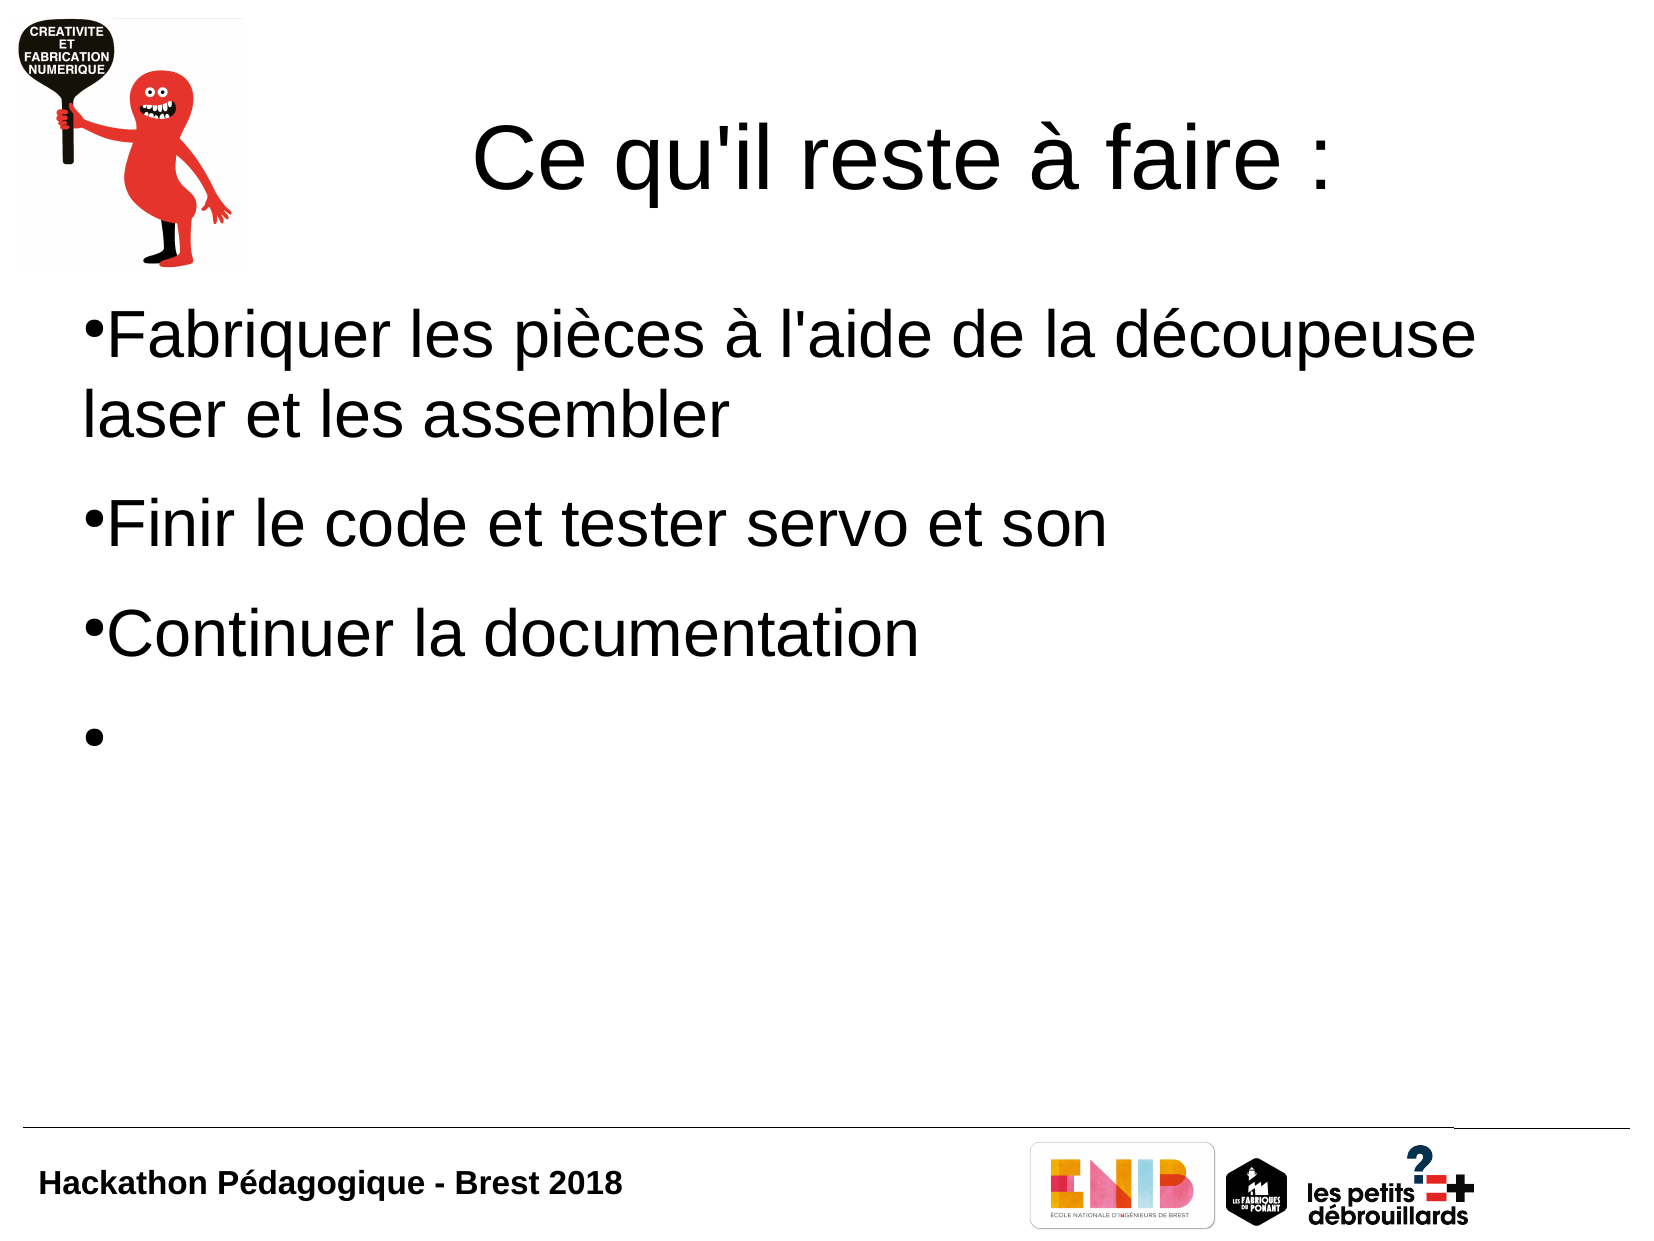

# Ce qu'il reste à faire :
Fabriquer les pièces à l'aide de la découpeuse laser et les assembler
Finir le code et tester servo et son
Continuer la documentation
Hackathon Pédagogique - Brest 2018